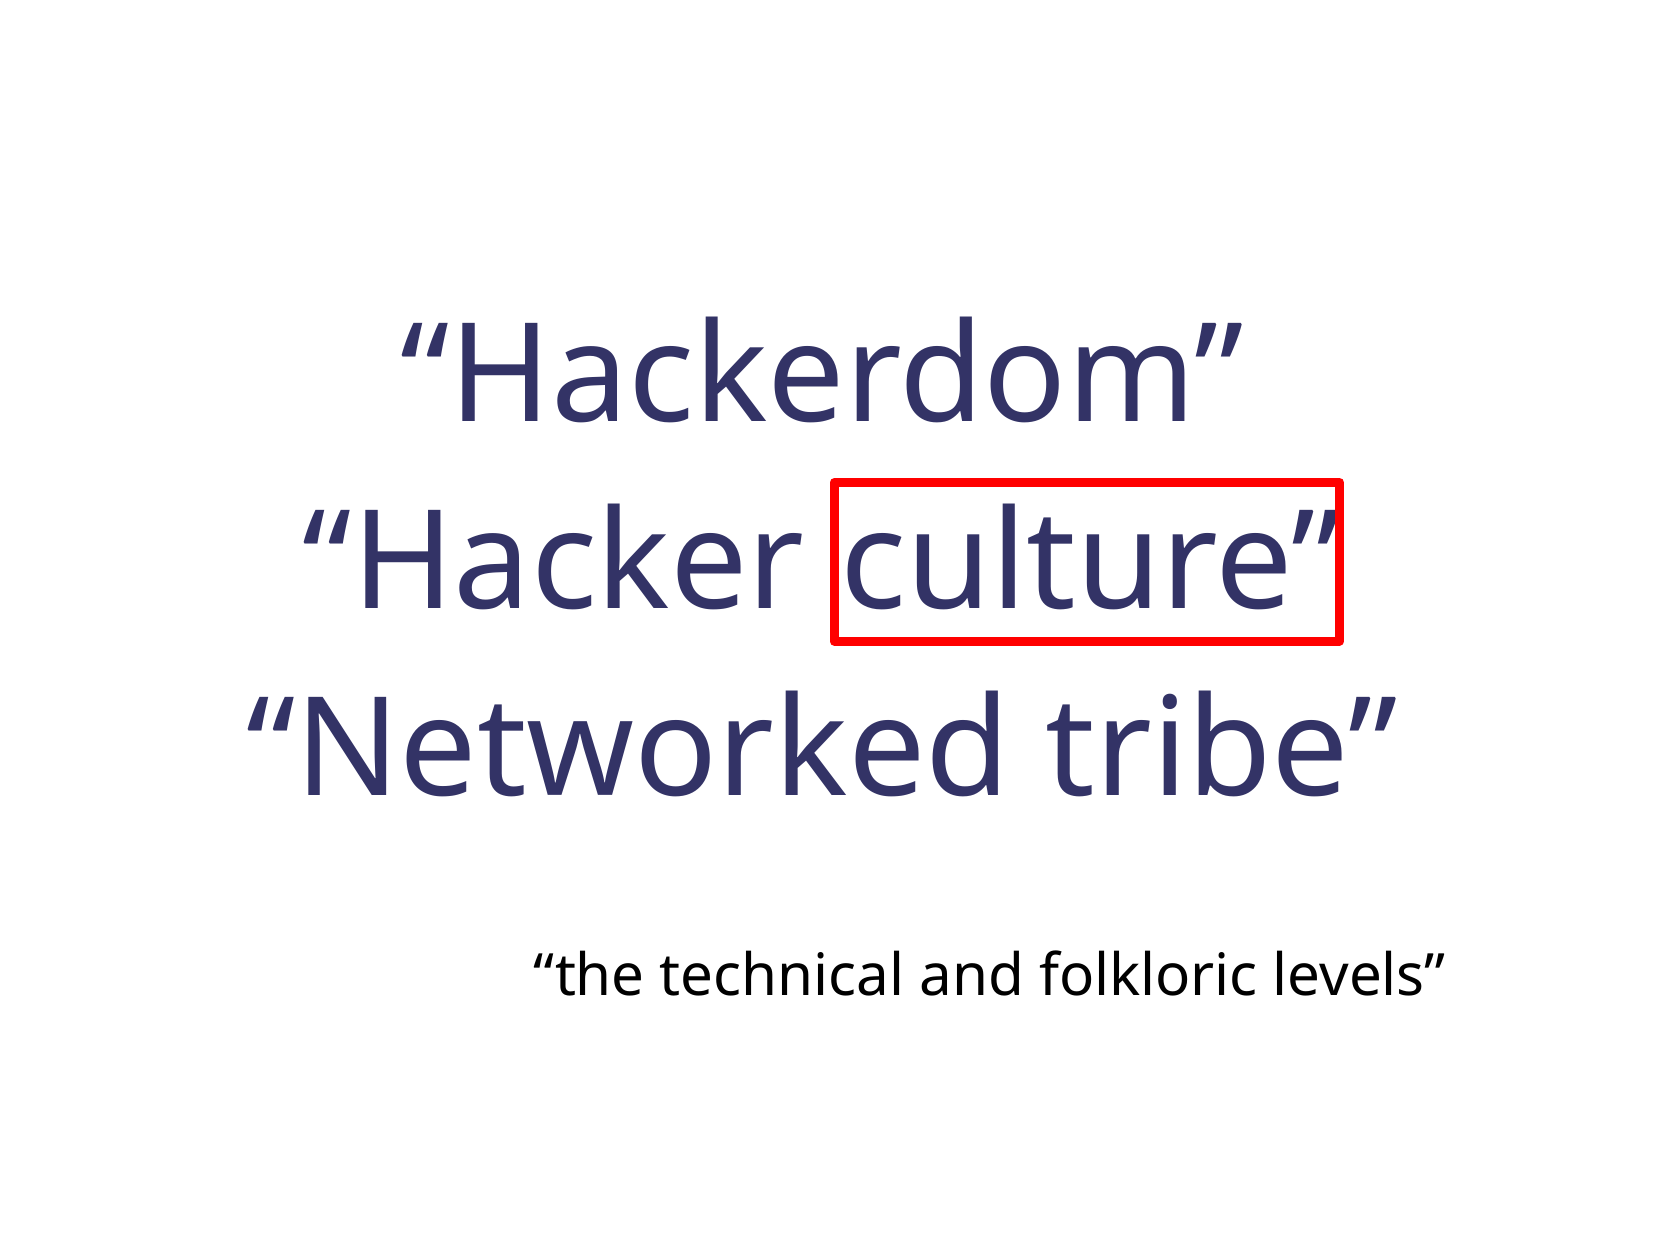

# “Hackerdom” “Hacker culture” “Networked tribe”
“the technical and folkloric levels”